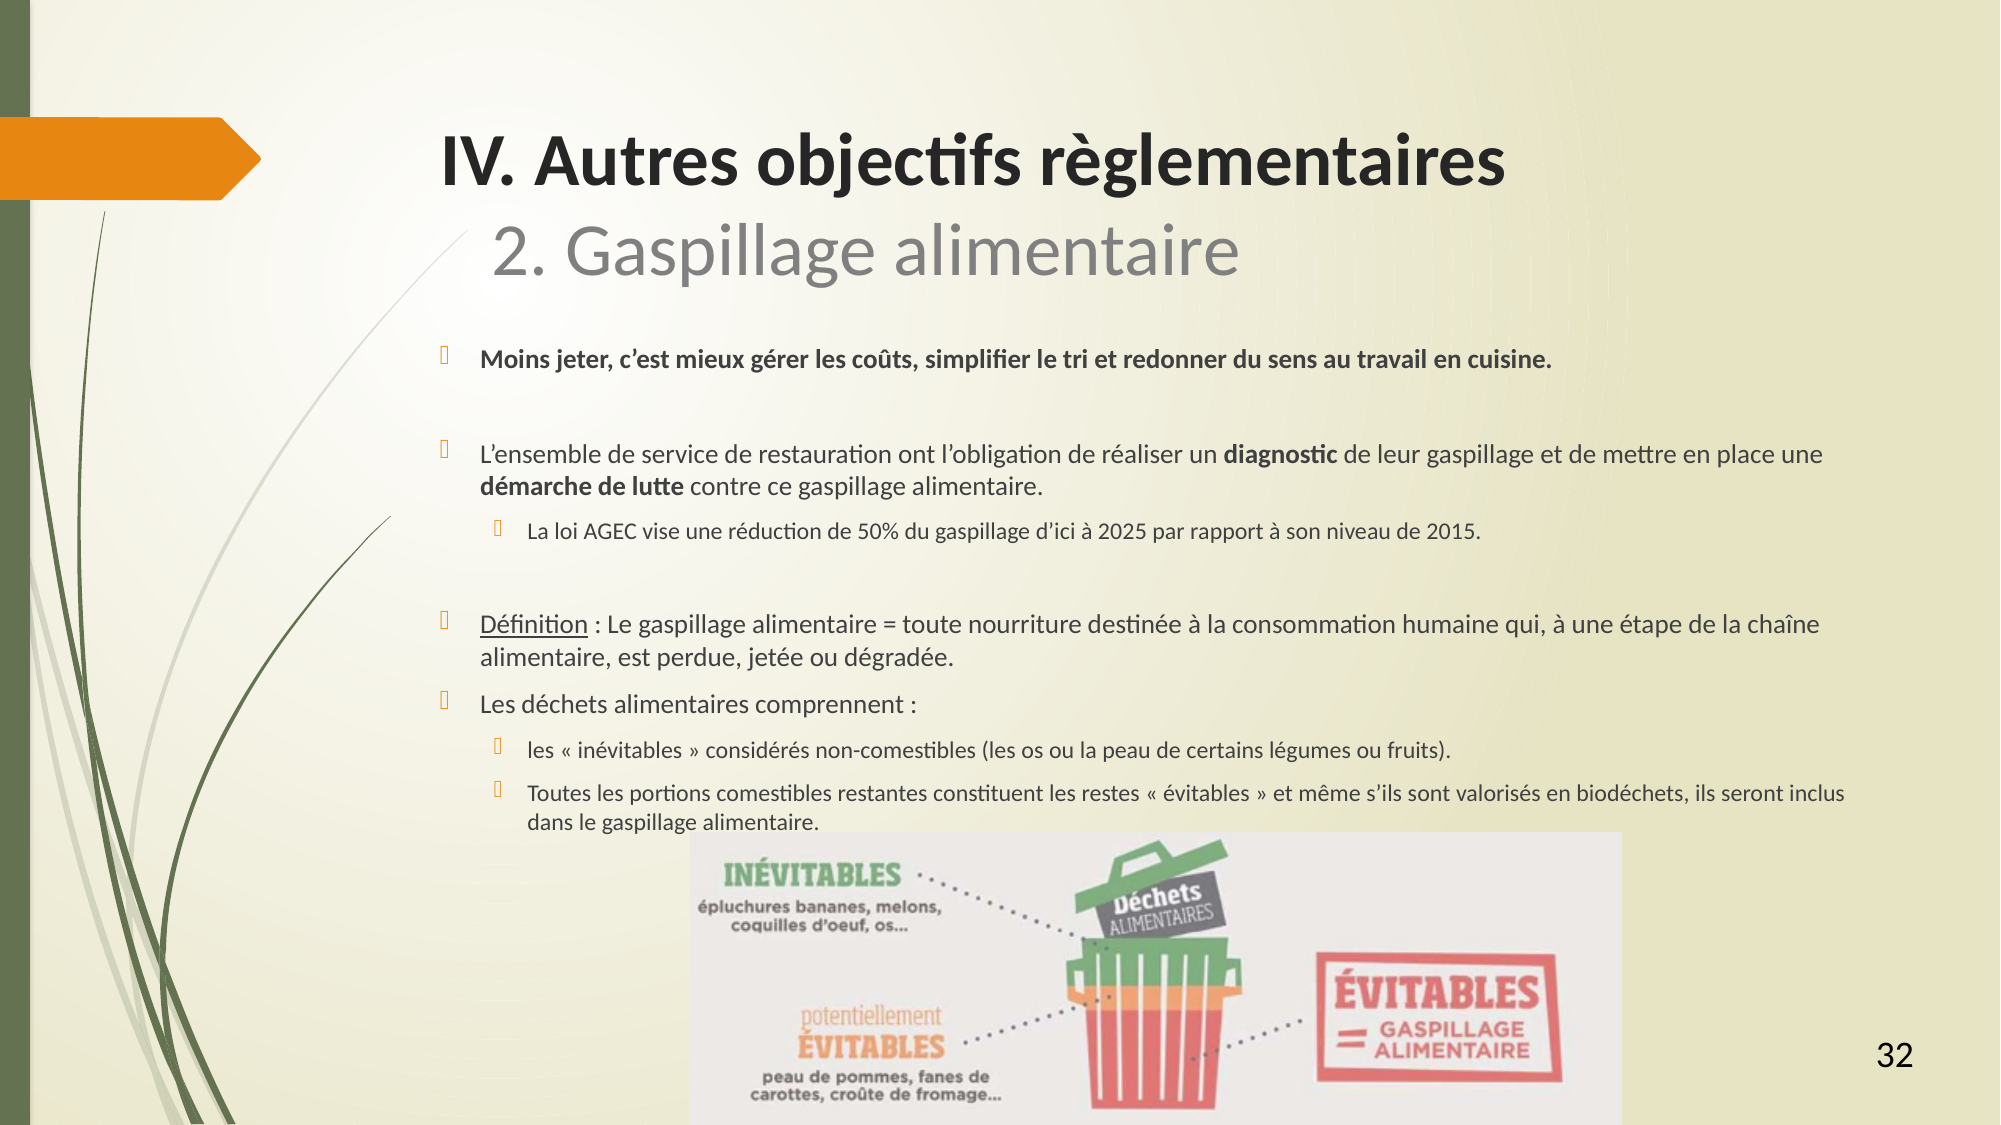

IV. Autres objectifs règlementaires
 2. Gaspillage alimentaire
# Moins jeter, c’est mieux gérer les coûts, simplifier le tri et redonner du sens au travail en cuisine.
L’ensemble de service de restauration ont l’obligation de réaliser un diagnostic de leur gaspillage et de mettre en place une démarche de lutte contre ce gaspillage alimentaire.
La loi AGEC vise une réduction de 50% du gaspillage d’ici à 2025 par rapport à son niveau de 2015.
Définition : Le gaspillage alimentaire = toute nourriture destinée à la consommation humaine qui, à une étape de la chaîne alimentaire, est perdue, jetée ou dégradée.
Les déchets alimentaires comprennent :
les « inévitables » considérés non-comestibles (les os ou la peau de certains légumes ou fruits).
Toutes les portions comestibles restantes constituent les restes « évitables » et même s’ils sont valorisés en biodéchets, ils seront inclus dans le gaspillage alimentaire.